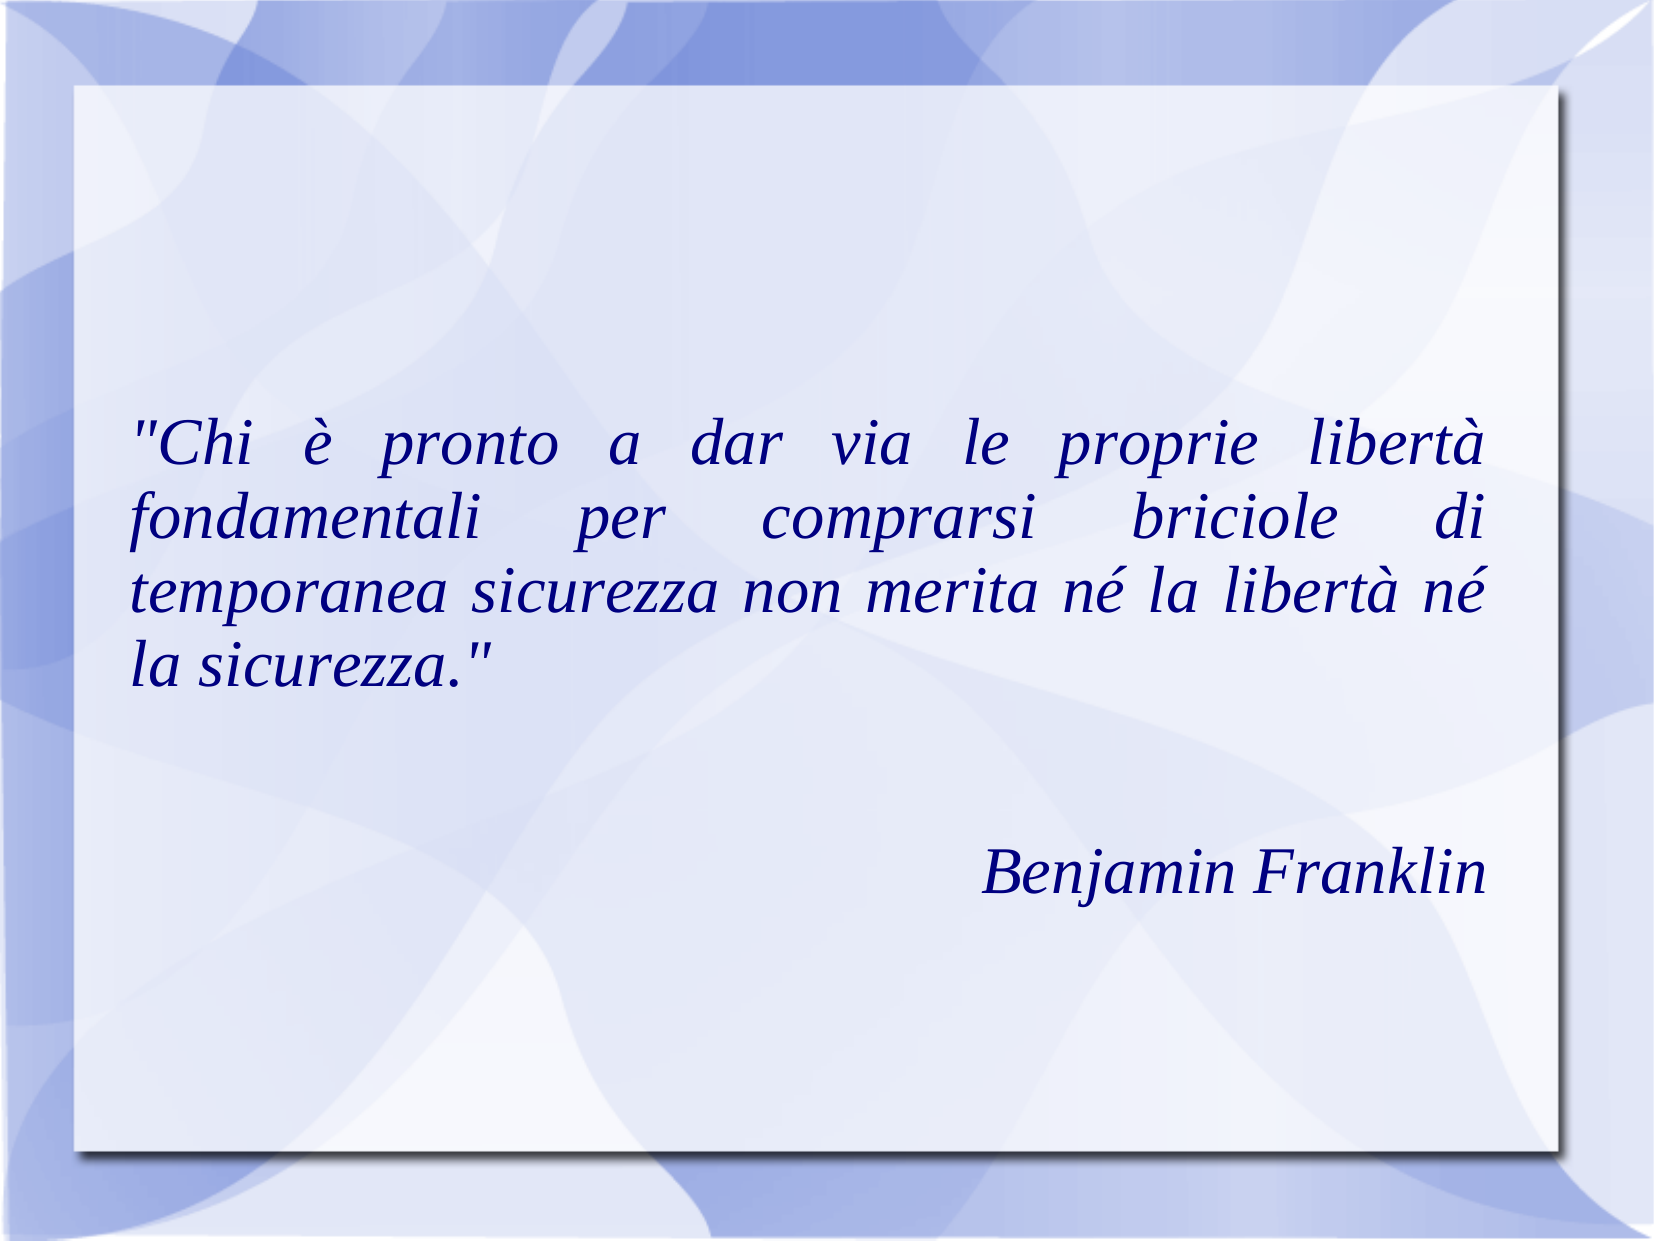

# "Chi è pronto a dar via le proprie libertà fondamentali per comprarsi briciole di temporanea sicurezza non merita né la libertà né la sicurezza."
Benjamin Franklin